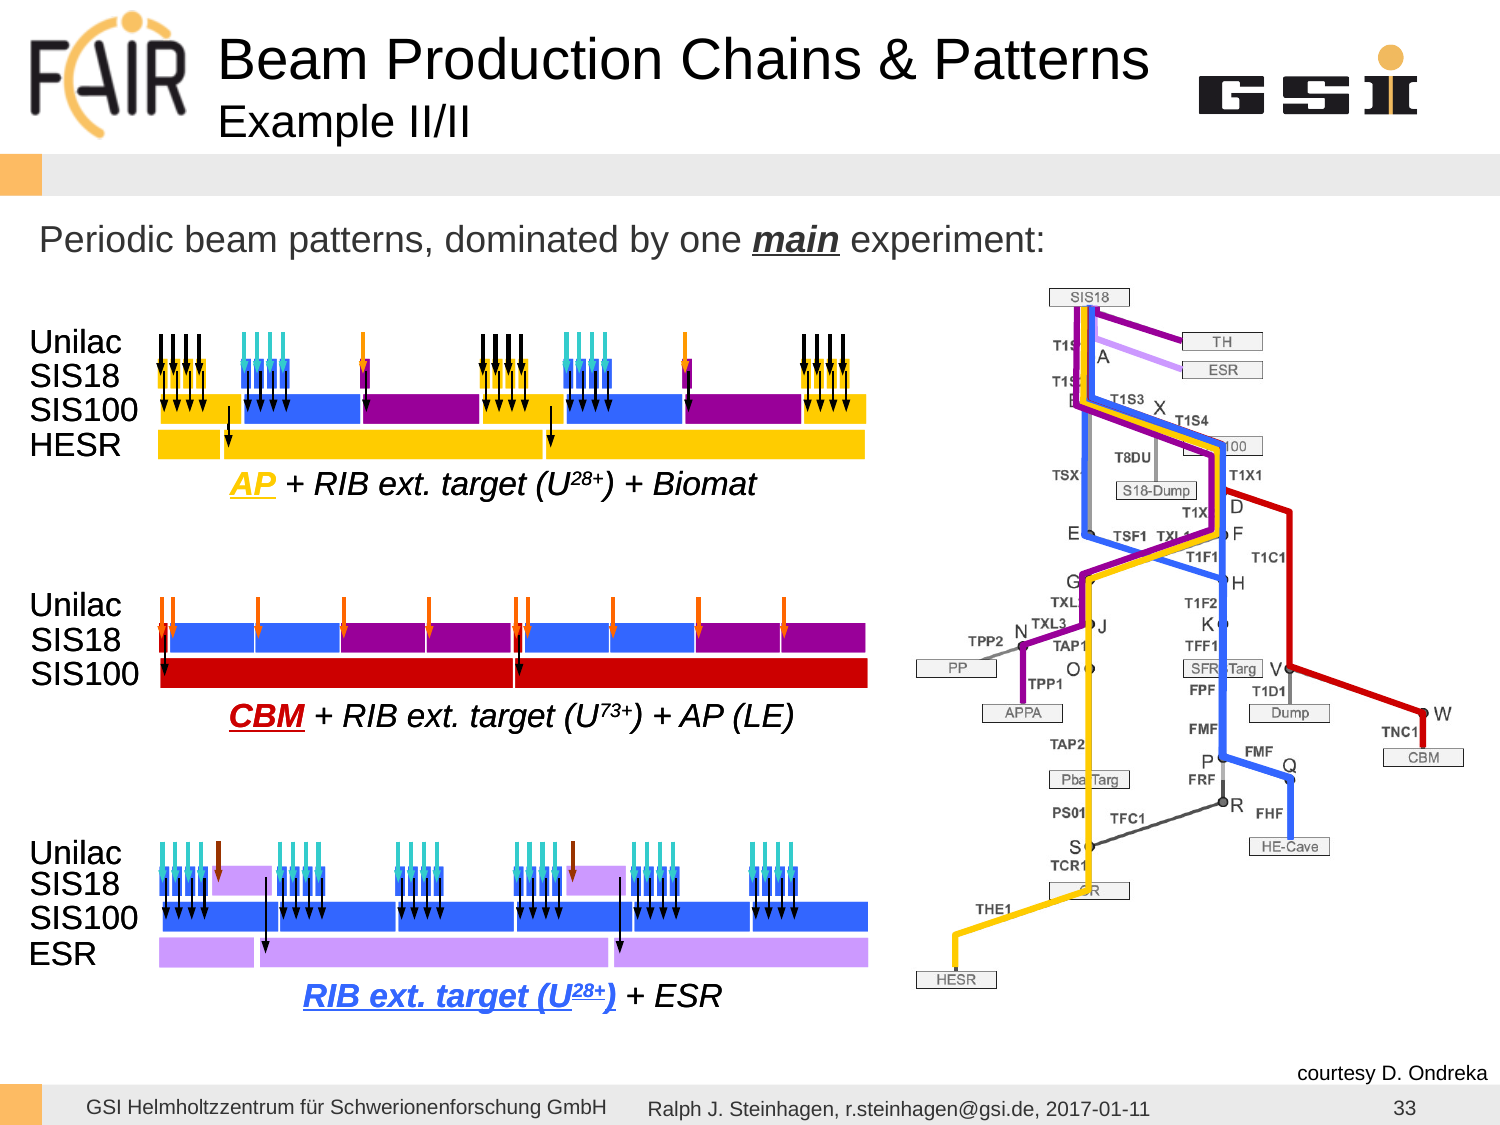

# Beam Production Chains & Patterns Example II/II
Periodic beam patterns, dominated by one main experiment:
Unilac
SIS18
SIS100
ESR
RIB ext. target (U28+) + ESR
Unilac
SIS18
SIS100
CBM + RIB ext. target (U73+) + AP (LE)
Unilac
SIS18
SIS100
HESR
AP + RIB ext. target (U28+) + Biomat
Unilac
SIS18
SIS100
HESR
AP + RIB ext. target (U28+) + Biomat
Unilac
SIS18
SIS100
CBM + RIB ext. target (U73+) + AP (LE)
Unilac
SIS18
SIS100
ESR
RIB ext. target (U28+) + ESR
courtesy D. Ondreka